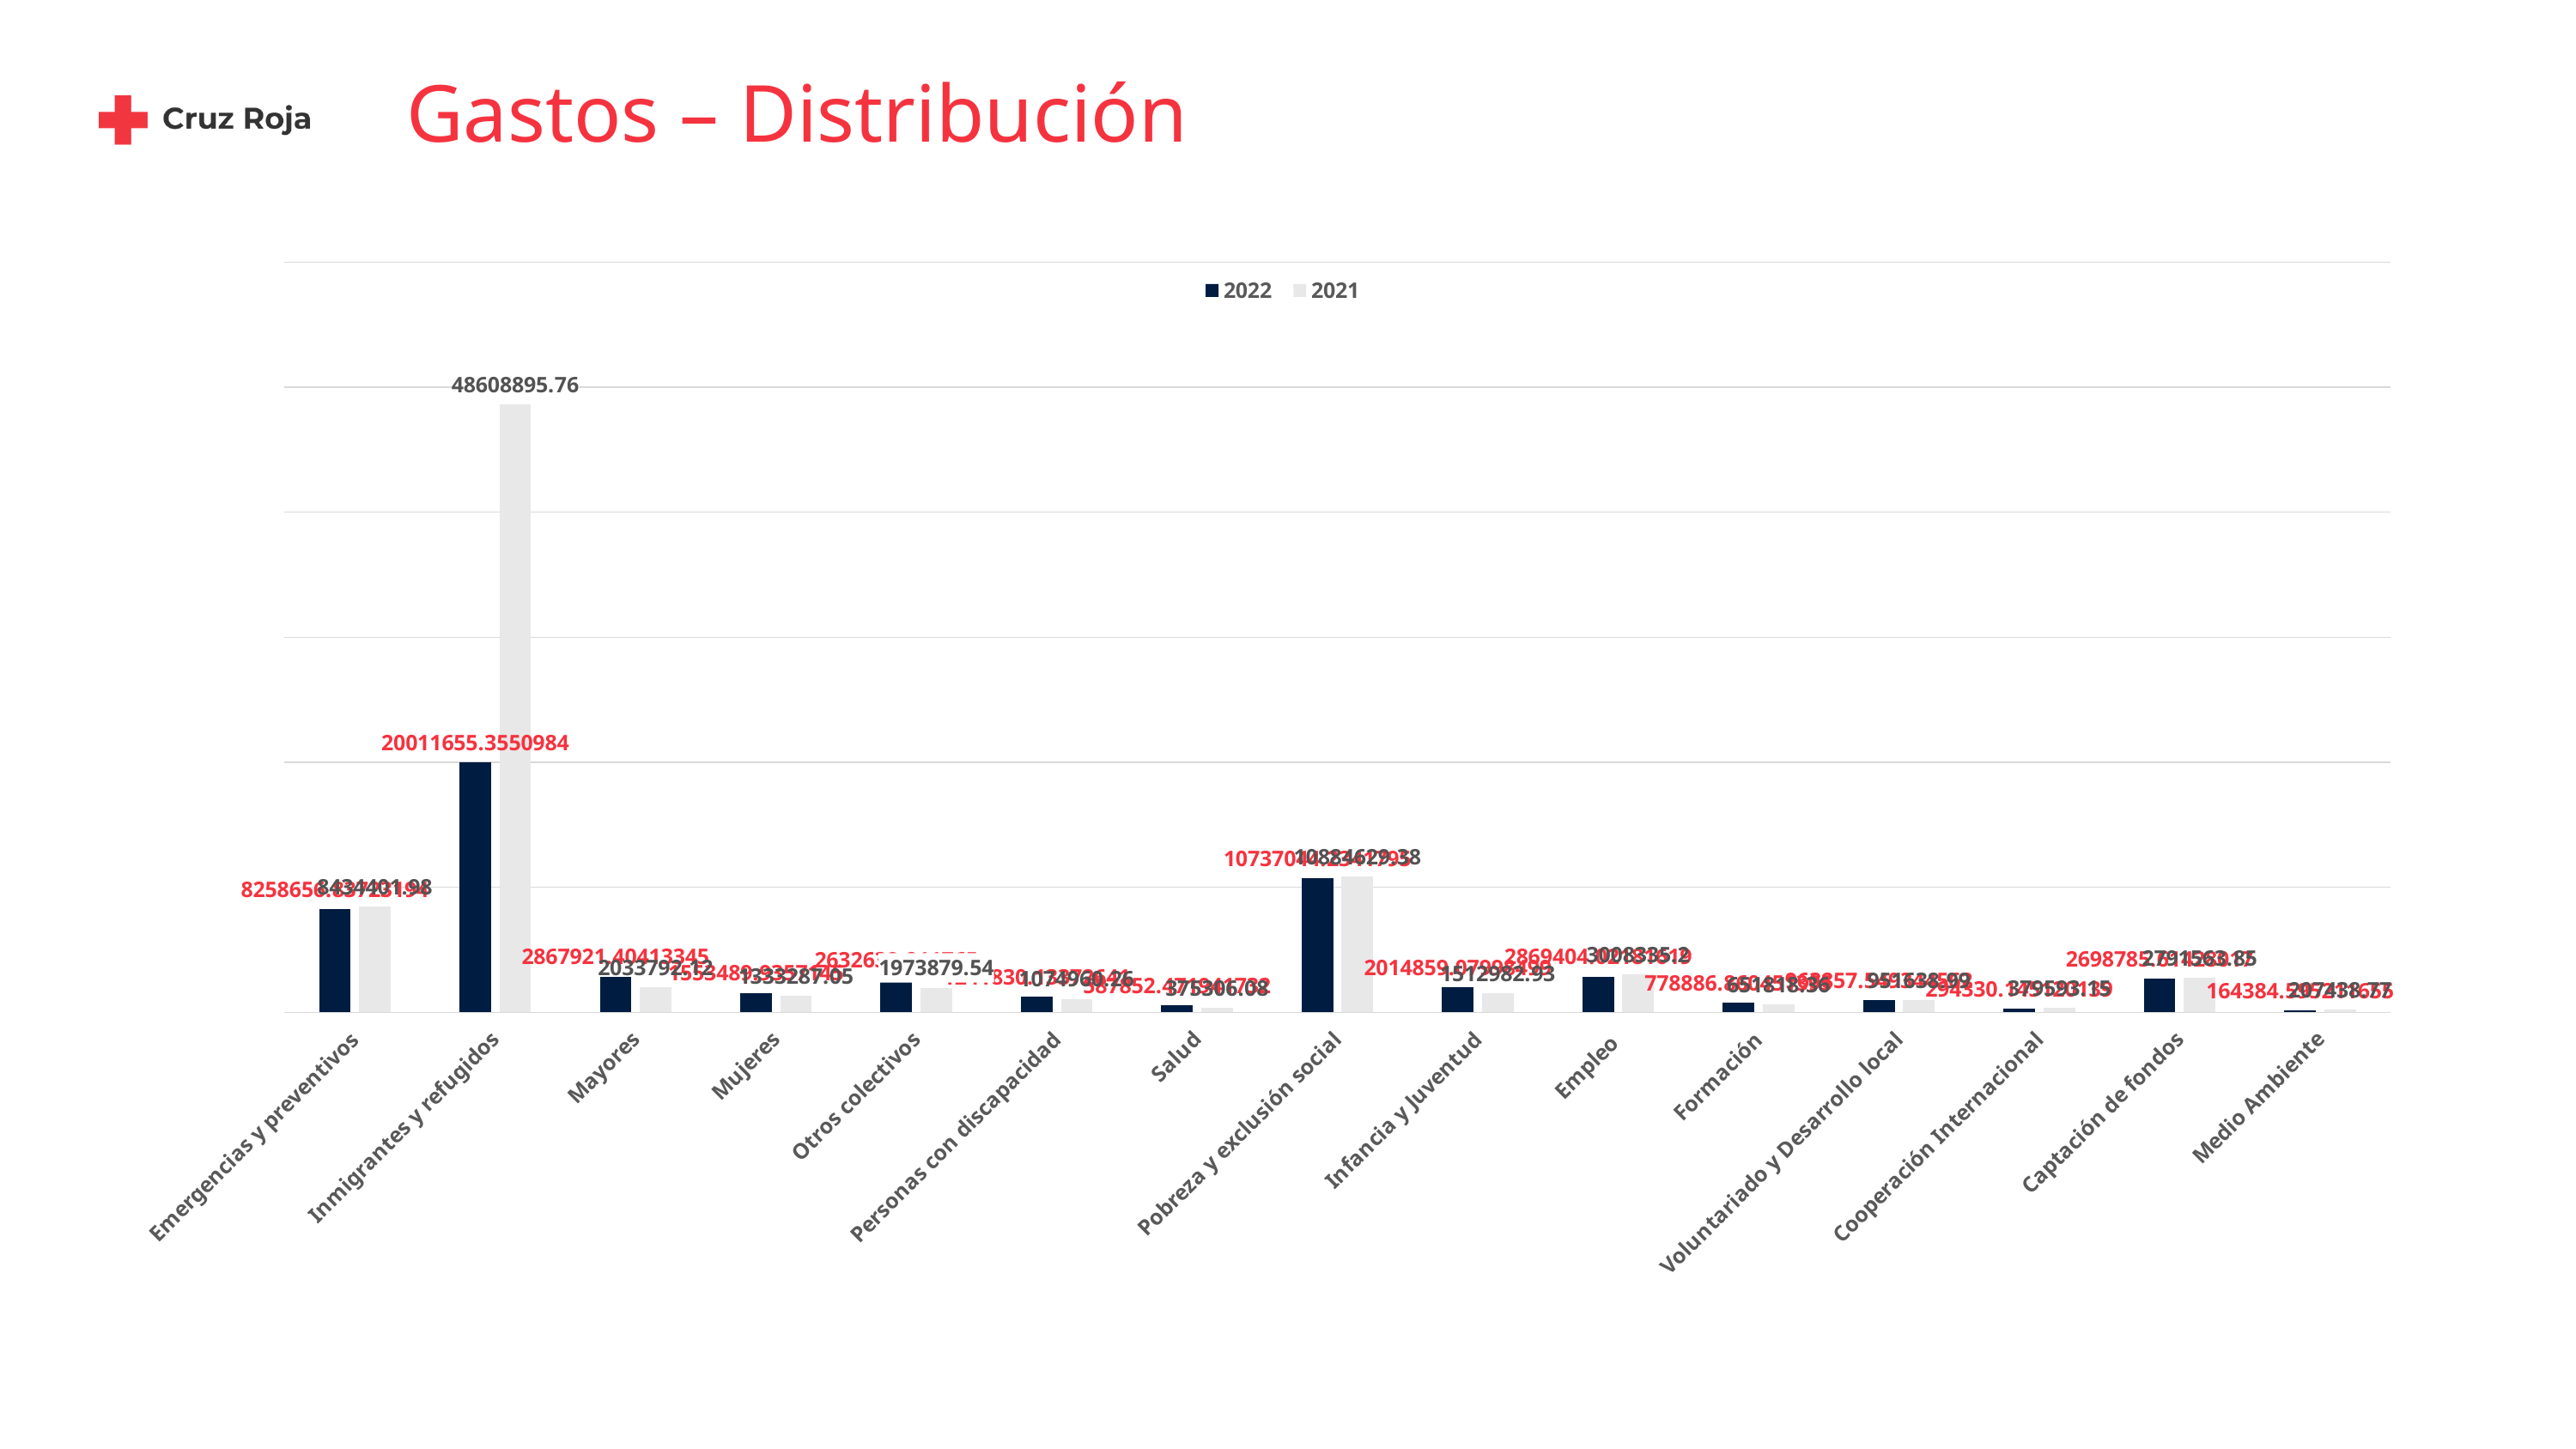

Gastos – Distribución
### Chart
| Category | 2022 | 2021 |
|---|---|---|
| Emergencias y preventivos | 8258656.83723194 | 8434401.98 |
| Inmigrantes y refugidos | 20011655.3550984 | 48608895.76 |
| Mayores | 2867921.40413345 | 2033792.12 |
| Mujeres | 1553489.9357145 | 1333287.05 |
| Otros colectivos | 2632639.811765 | 1973879.54 |
| Personas con discapacidad | 1241830.13372641 | 1074960.26 |
| Salud | 587852.471941732 | 375306.08 |
| Pobreza y exclusión social | 10737044.2341795 | 10884629.38 |
| Infancia y Juventud | 2014859.07998499 | 1512982.93 |
| Empleo | 2869404.02181619 | 3008335.2 |
| Formación | 778886.860451395 | 651818.36 |
| Voluntariado y Desarrollo local | 963857.549344562 | 951638.99 |
| Cooperación Internacional | 294330.145120139 | 379593.15 |
| Captación de fondos | 2698785.61428017 | 2791563.85 |
| Medio Ambiente | 164384.595211655 | 207438.77 |